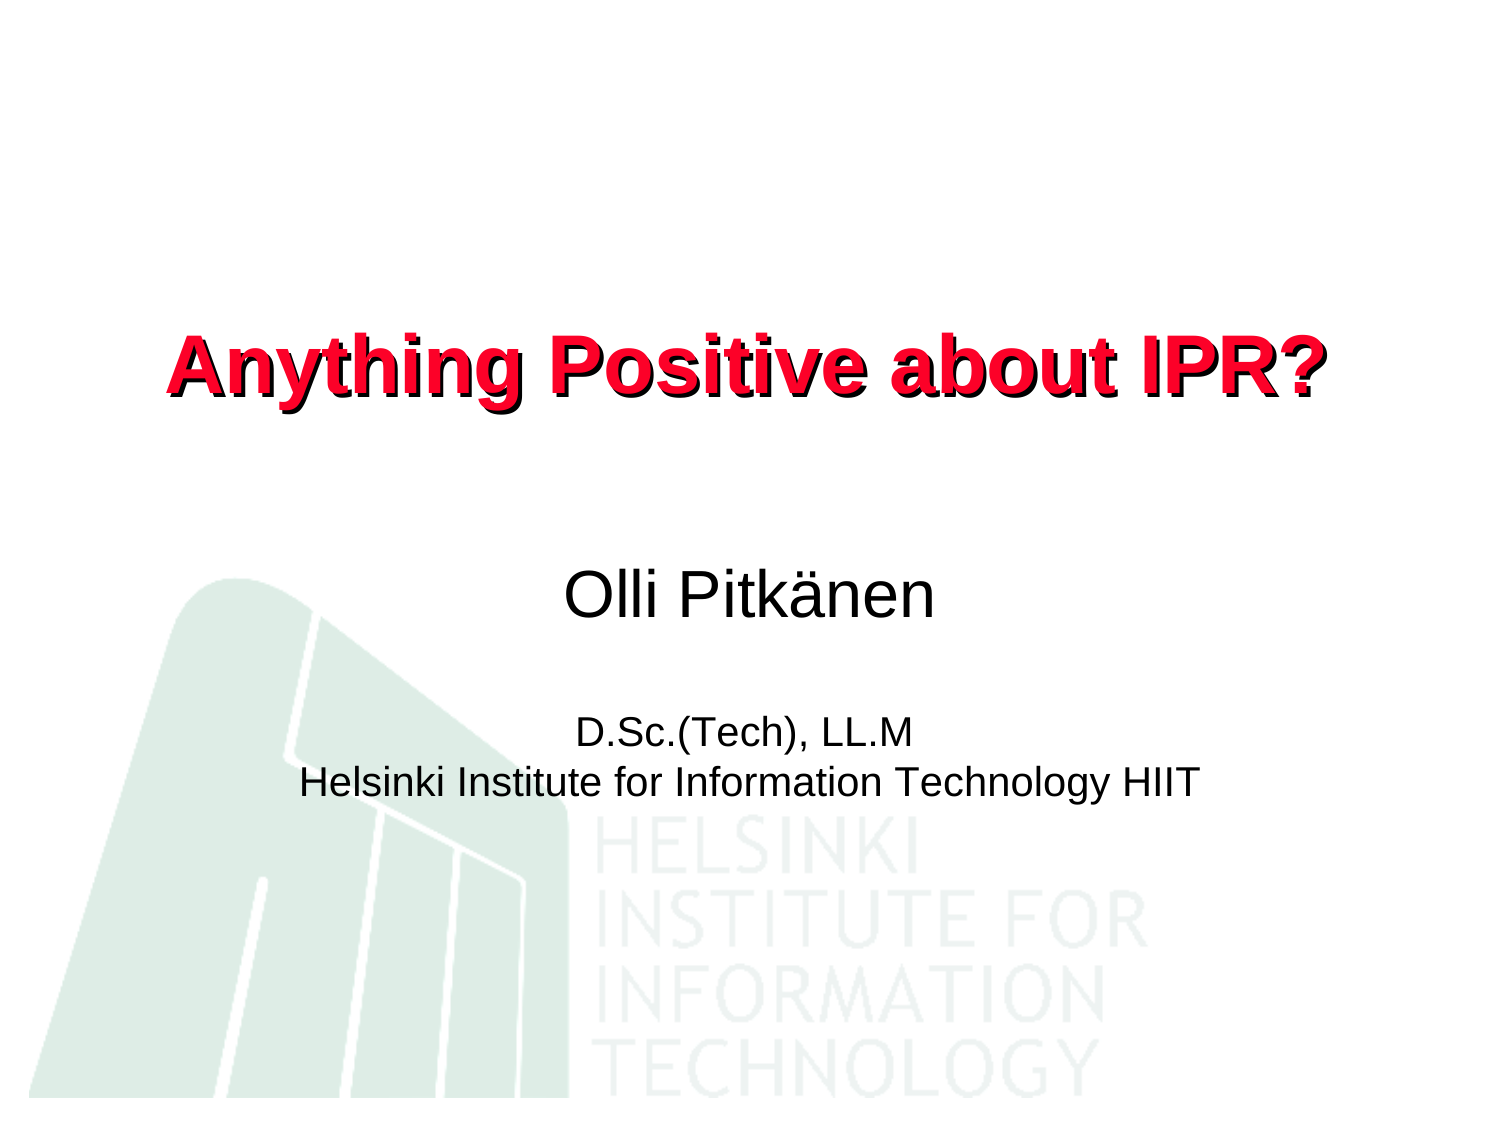

# Anything Positive about IPR?
Olli Pitkänen
D.Sc.(Tech), LL.M
Helsinki Institute for Information Technology HIIT